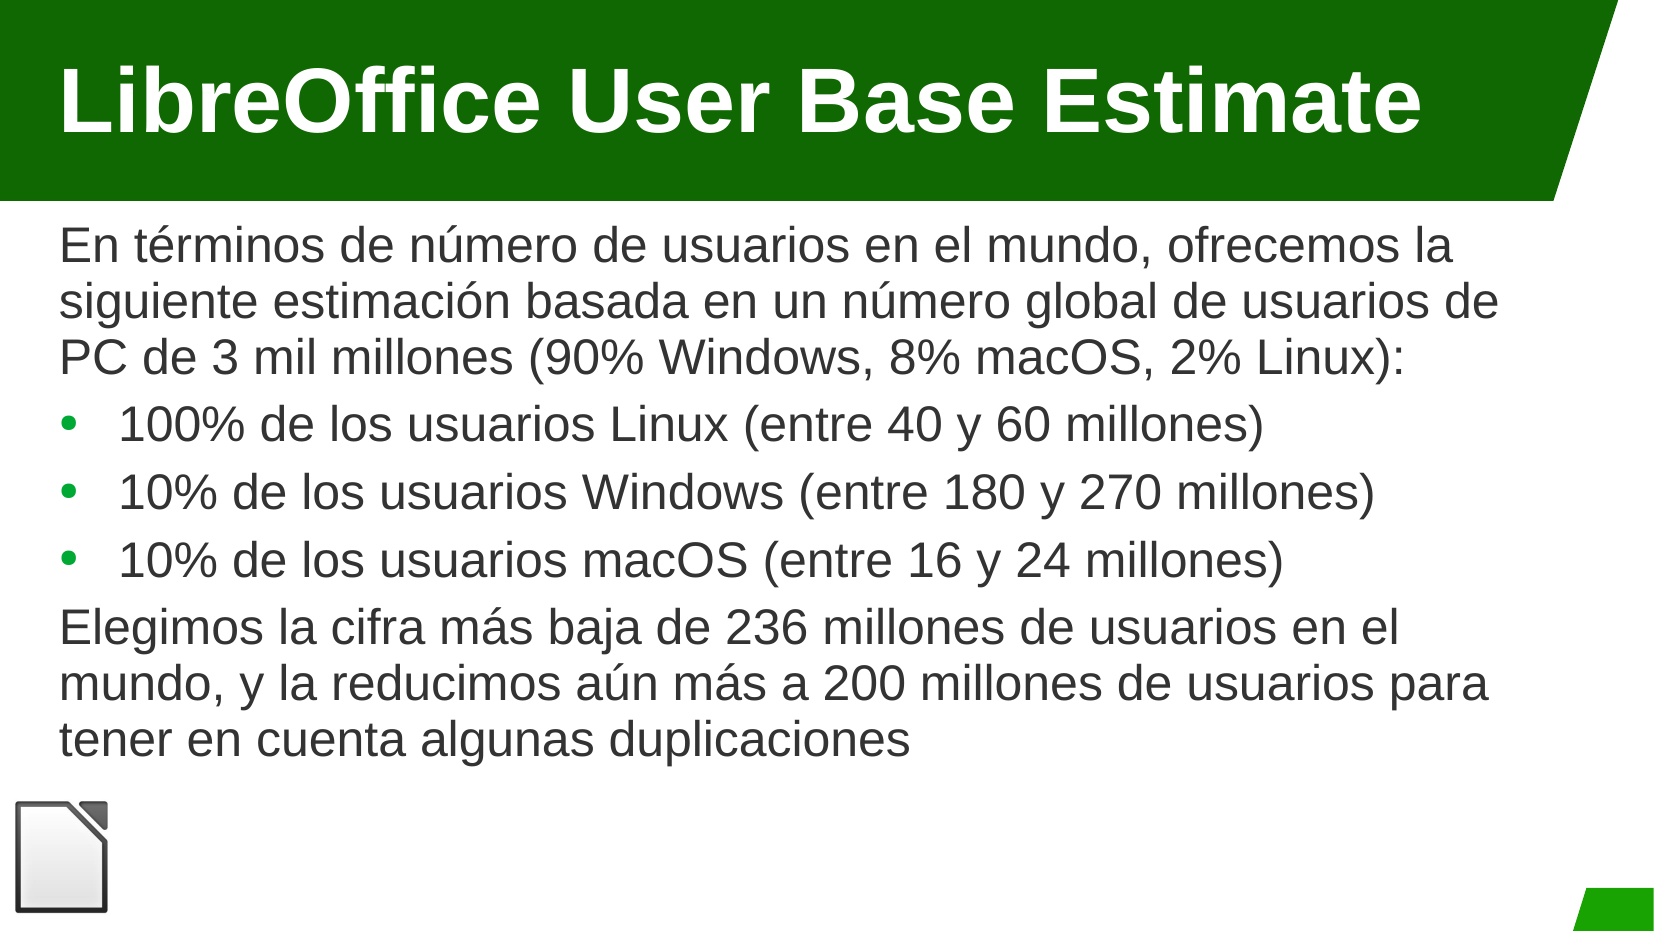

# LibreOffice User Base Estimate
En términos de número de usuarios en el mundo, ofrecemos la siguiente estimación basada en un número global de usuarios de PC de 3 mil millones (90% Windows, 8% macOS, 2% Linux):
100% de los usuarios Linux (entre 40 y 60 millones)
10% de los usuarios Windows (entre 180 y 270 millones)
10% de los usuarios macOS (entre 16 y 24 millones)
Elegimos la cifra más baja de 236 millones de usuarios en el mundo, y la reducimos aún más a 200 millones de usuarios para tener en cuenta algunas duplicaciones